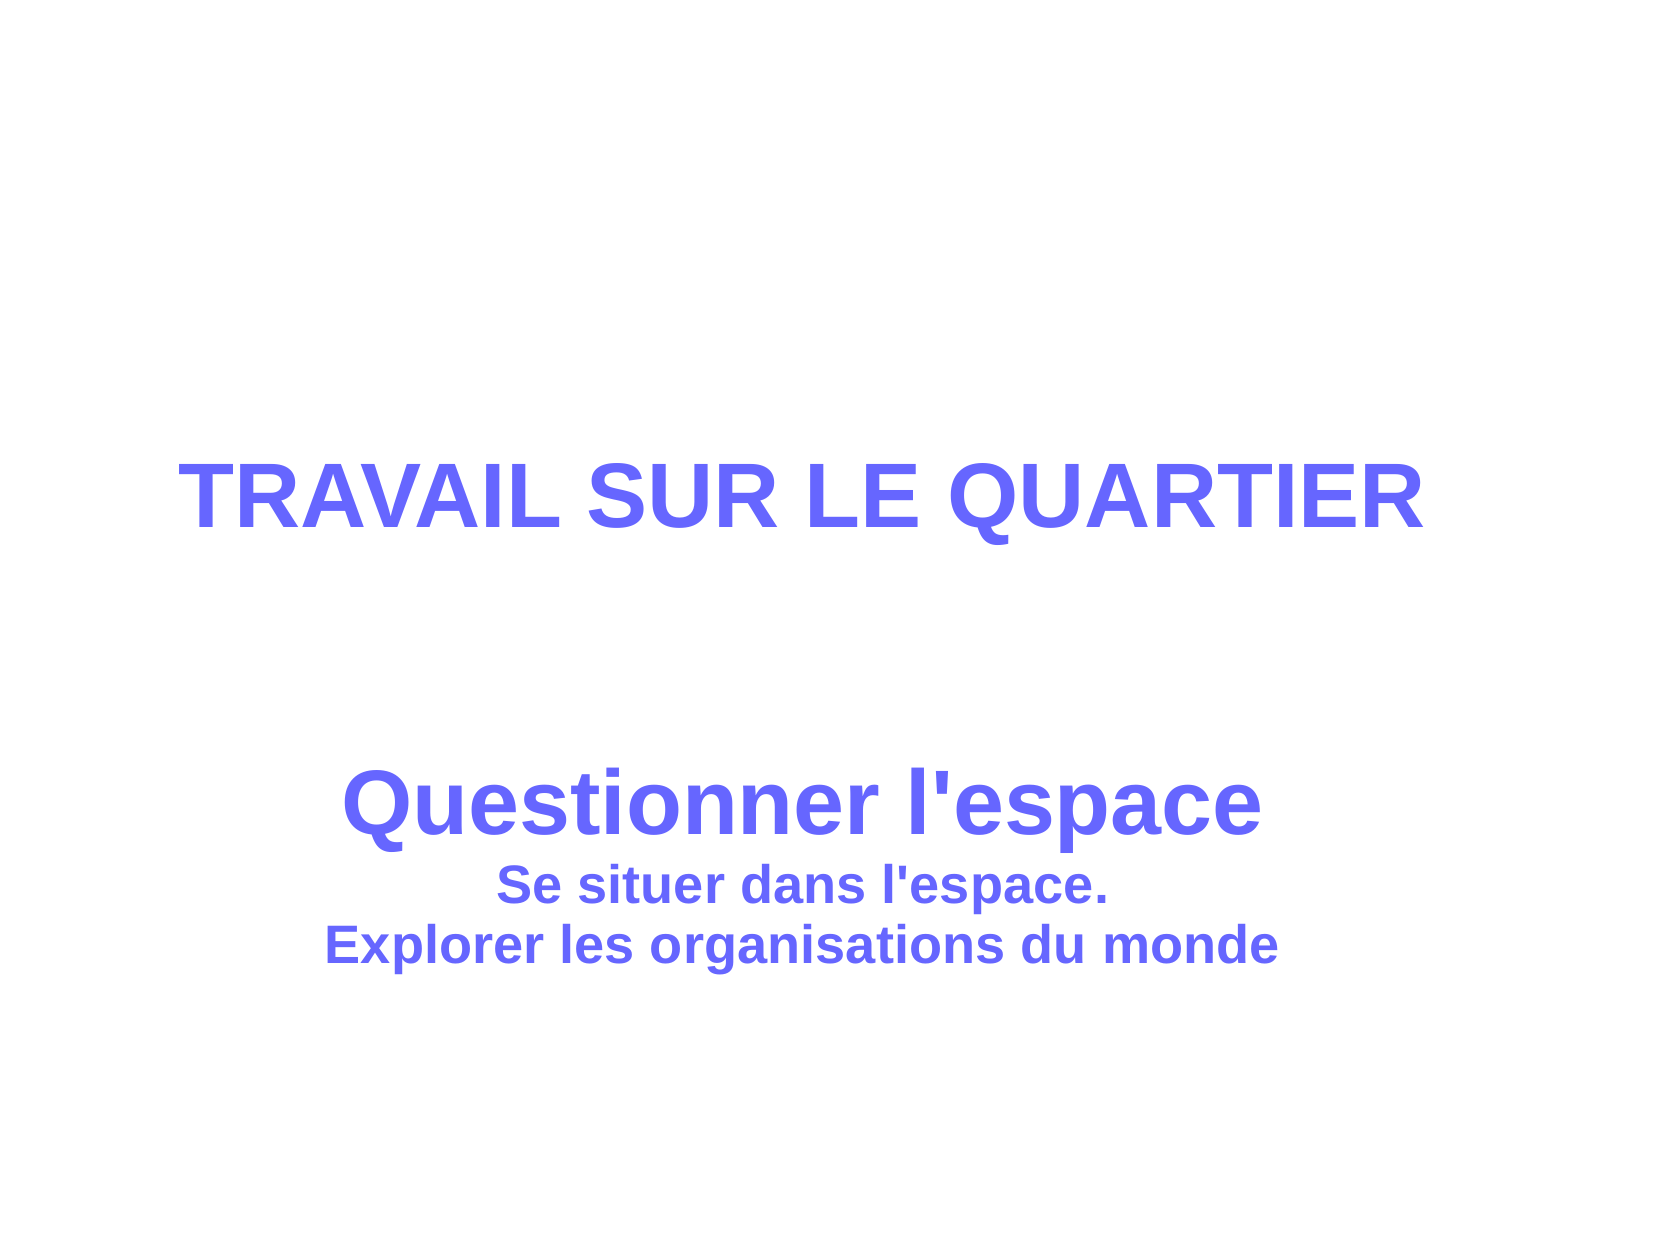

# TRAVAIL SUR LE QUARTIER Questionner l'espace Se situer dans l'espace. Explorer les organisations du monde